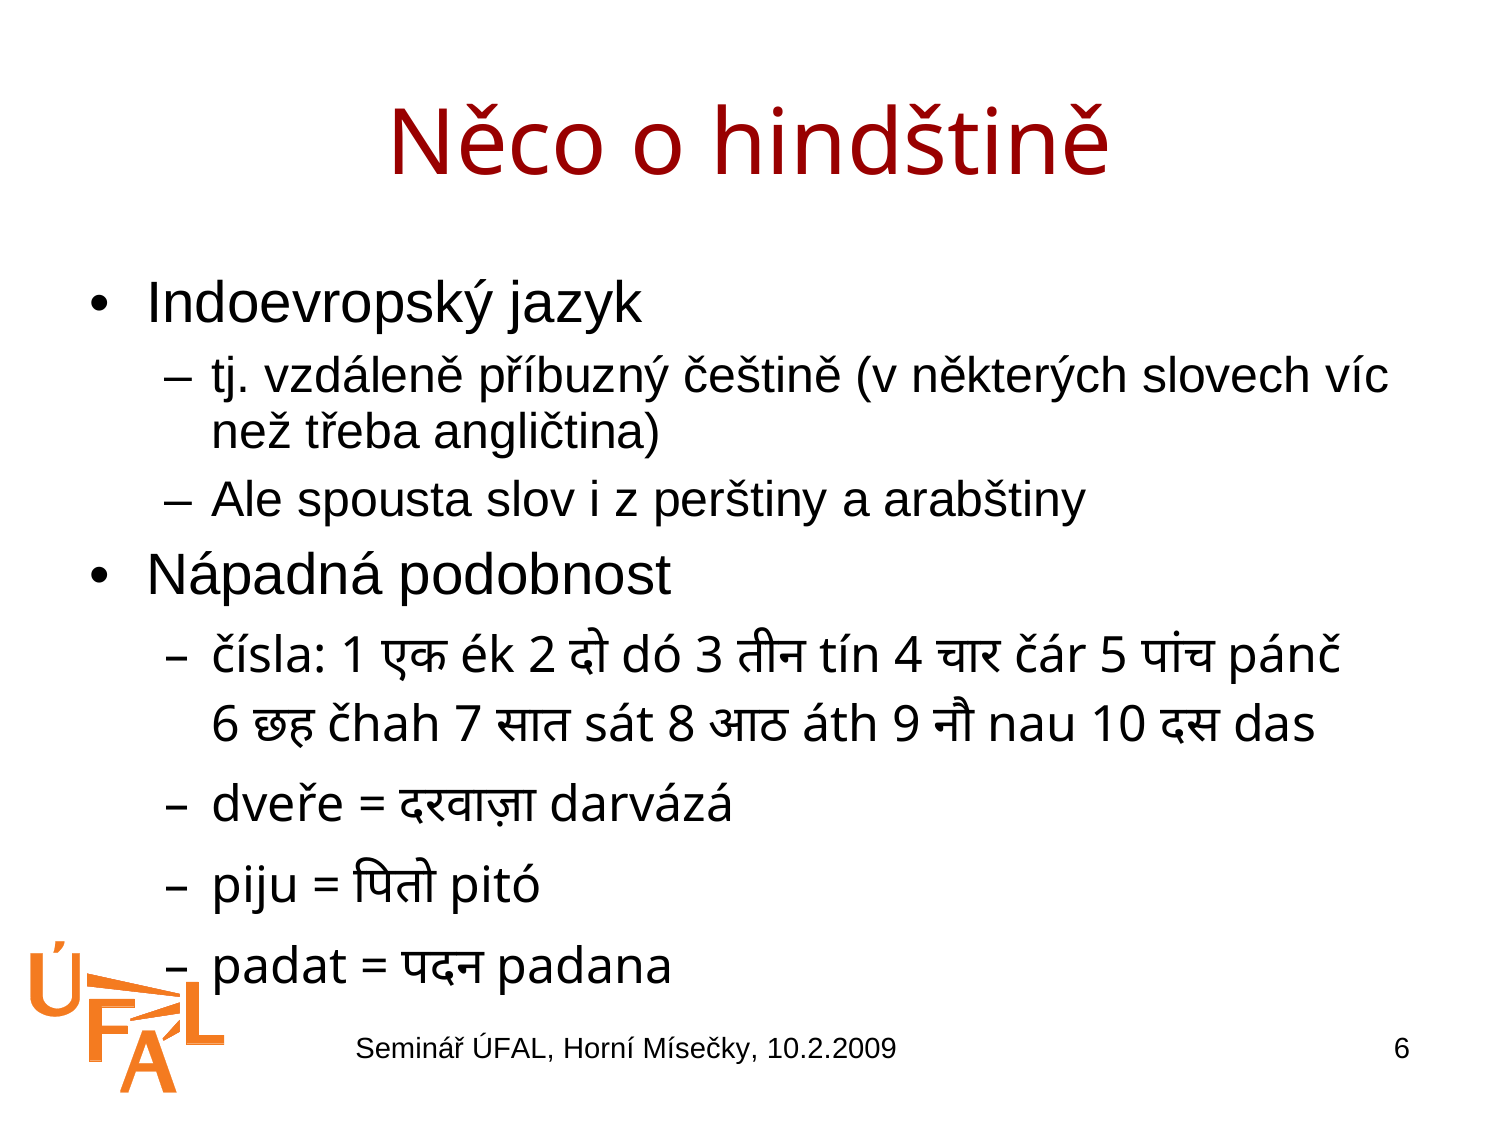

# Něco o hindštině
Indoevropský jazyk
tj. vzdáleně příbuzný češtině (v některých slovech víc než třeba angličtina)
Ale spousta slov i z perštiny a arabštiny
Nápadná podobnost
čísla: 1 एक ék 2 दो dó 3 तीन tín 4 चार čár 5 पांच pánč 6 छह čhah 7 सात sát 8 आठ áth 9 नौ nau 10 दस das
dveře = दरवाज़ा darvázá
piju = पितो pitó
padat = पदन padana
Seminář ÚFAL, Horní Mísečky, 10.2.2009
6